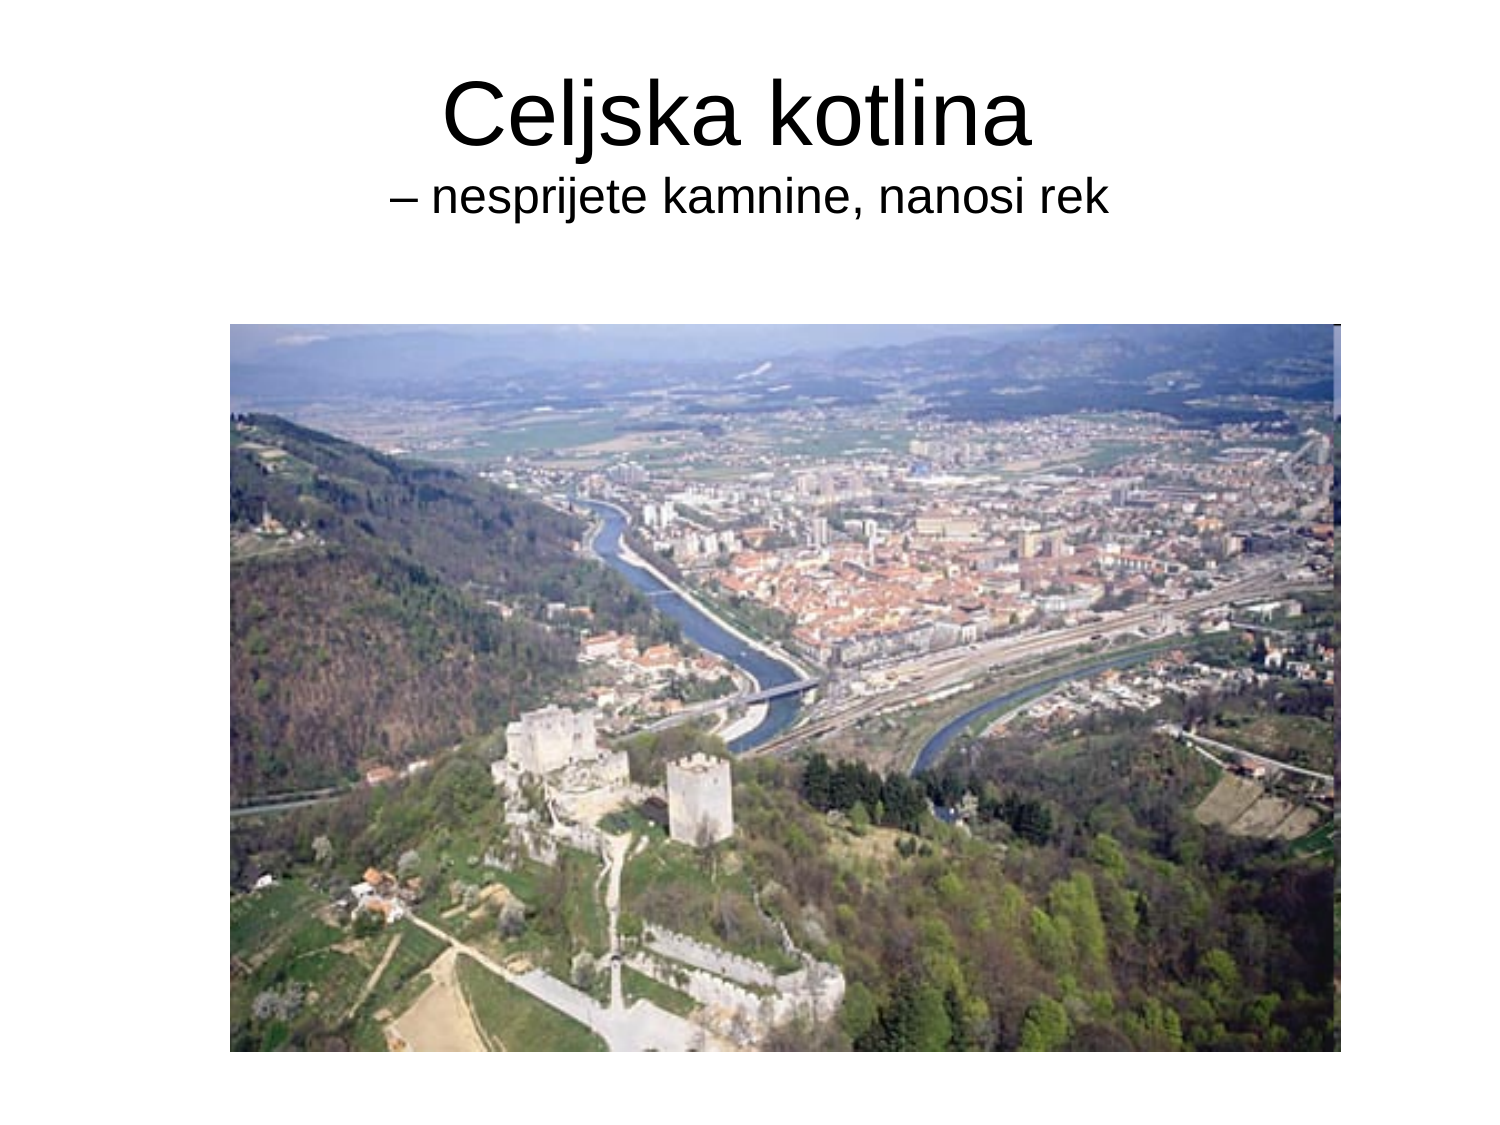

# Celjska kotlina – nesprijete kamnine, nanosi rek